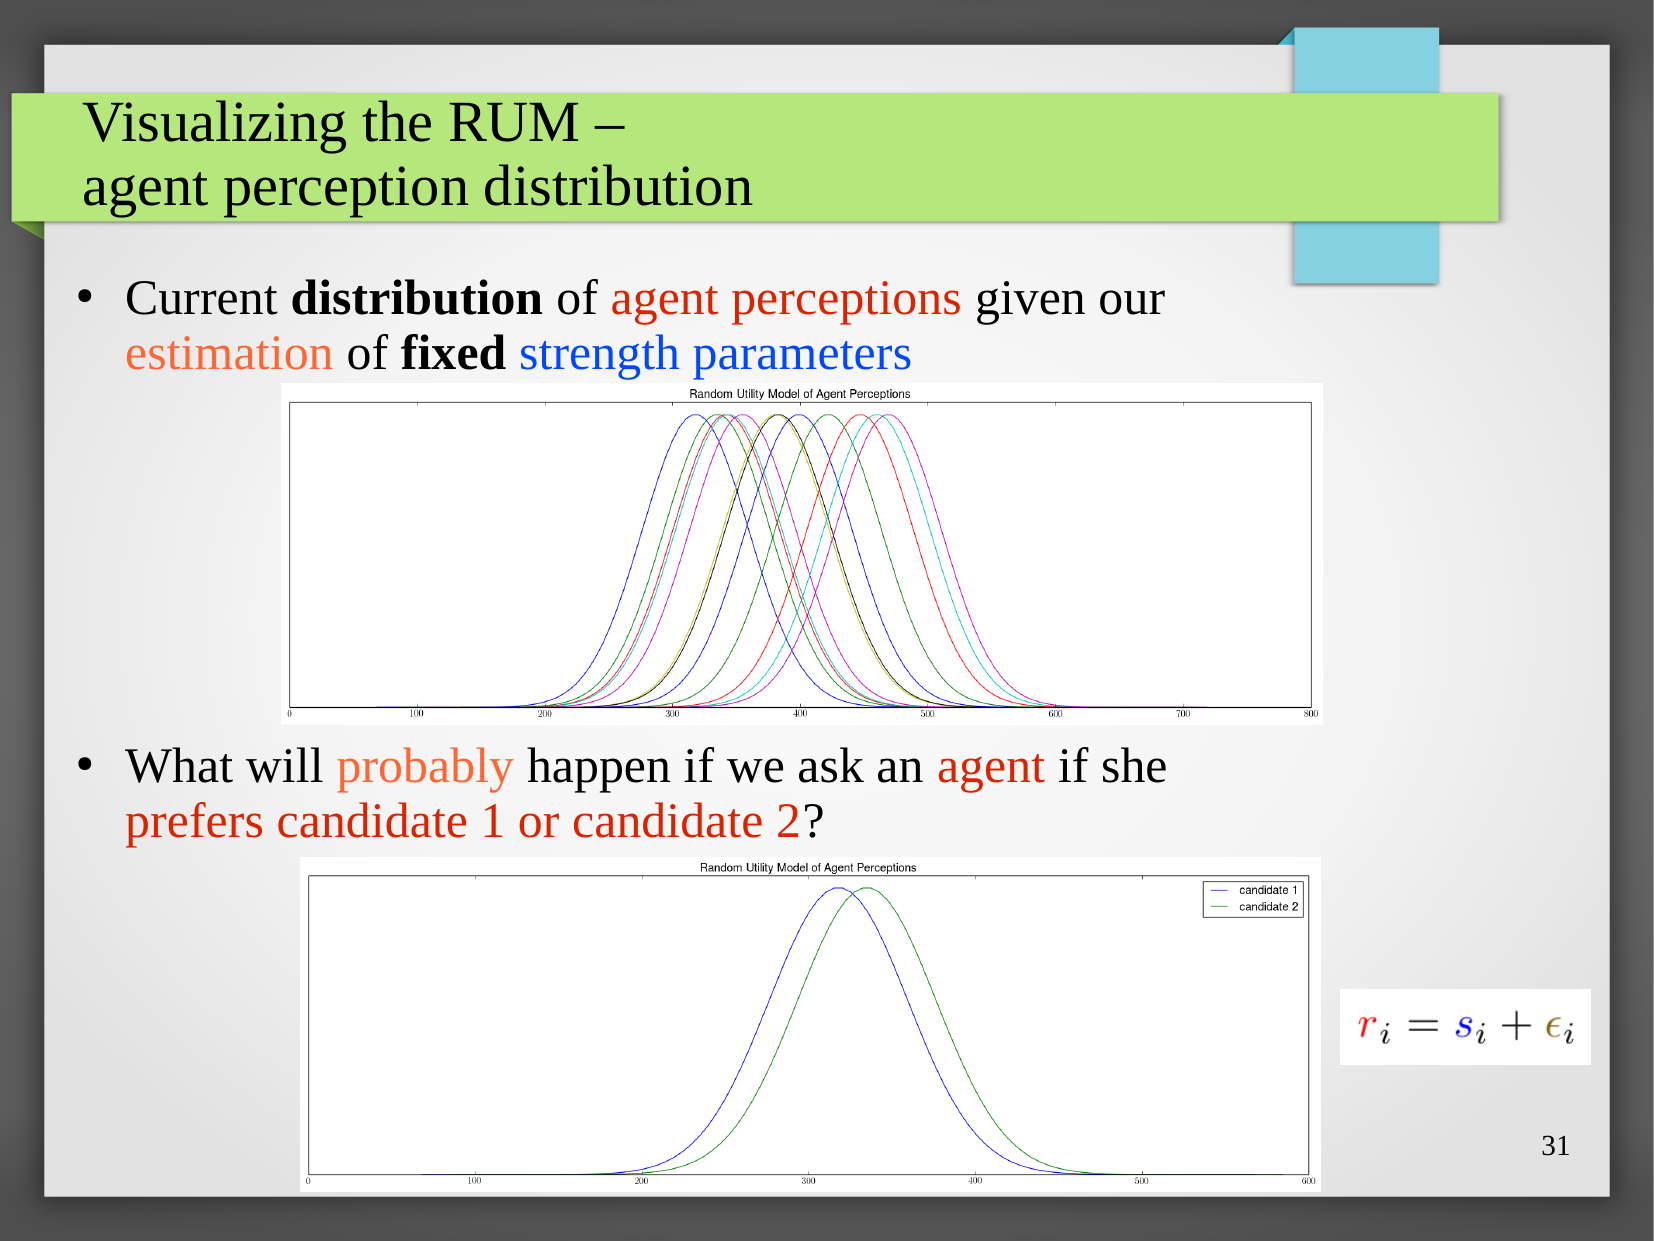

# Visualizing the RUM – agent perception distribution
Current distribution of agent perceptions given our estimation of fixed strength parameters
What will probably happen if we ask an agent if she prefers candidate 1 or candidate 2?
31